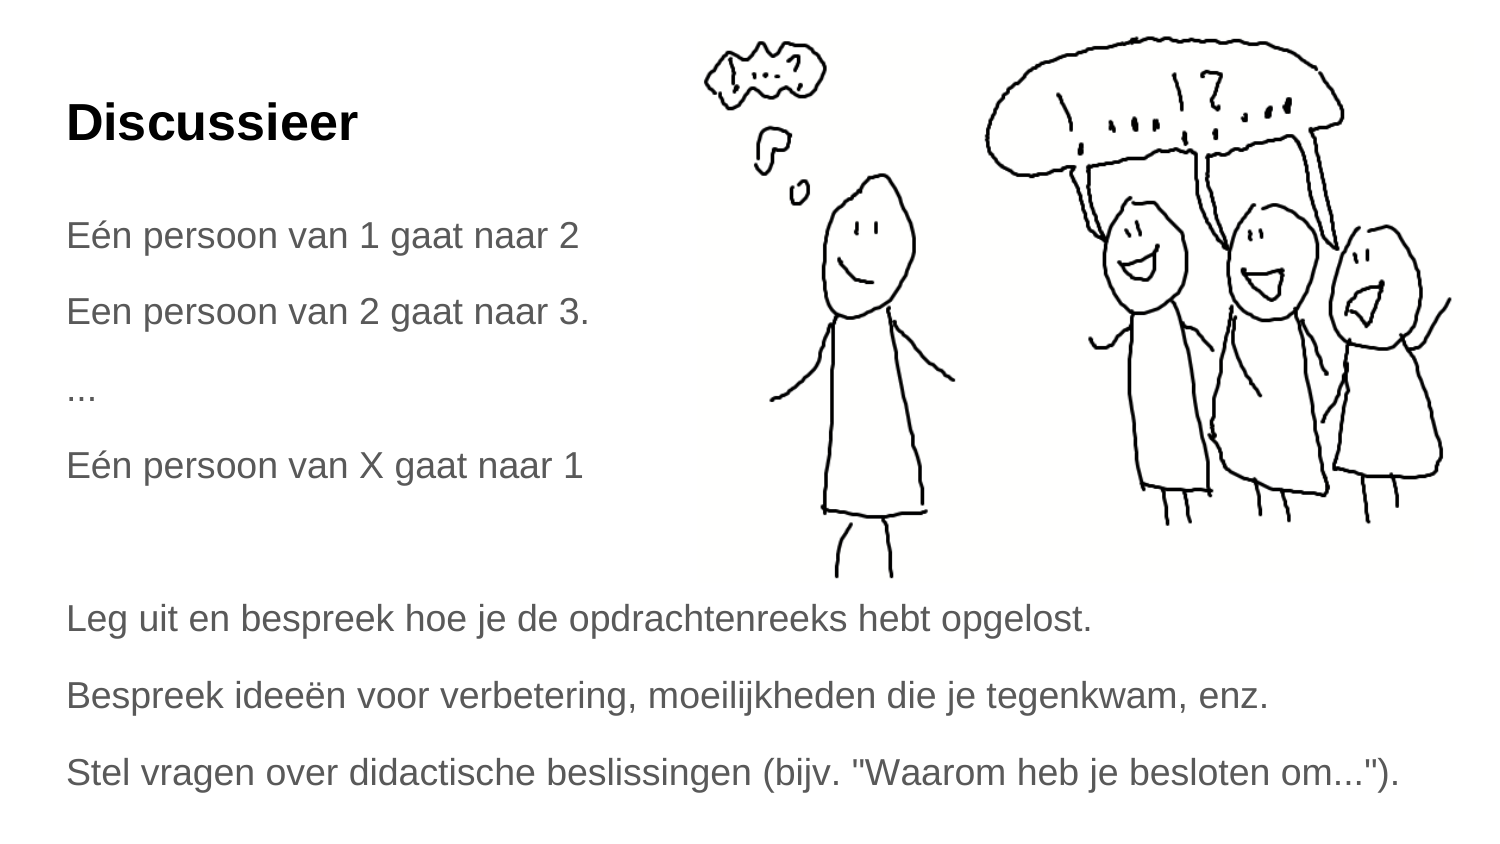

# Discussieer
Eén persoon van 1 gaat naar 2
Een persoon van 2 gaat naar 3.
...
Eén persoon van X gaat naar 1
Leg uit en bespreek hoe je de opdrachtenreeks hebt opgelost.
Bespreek ideeën voor verbetering, moeilijkheden die je tegenkwam, enz.
Stel vragen over didactische beslissingen (bijv. "Waarom heb je besloten om...").